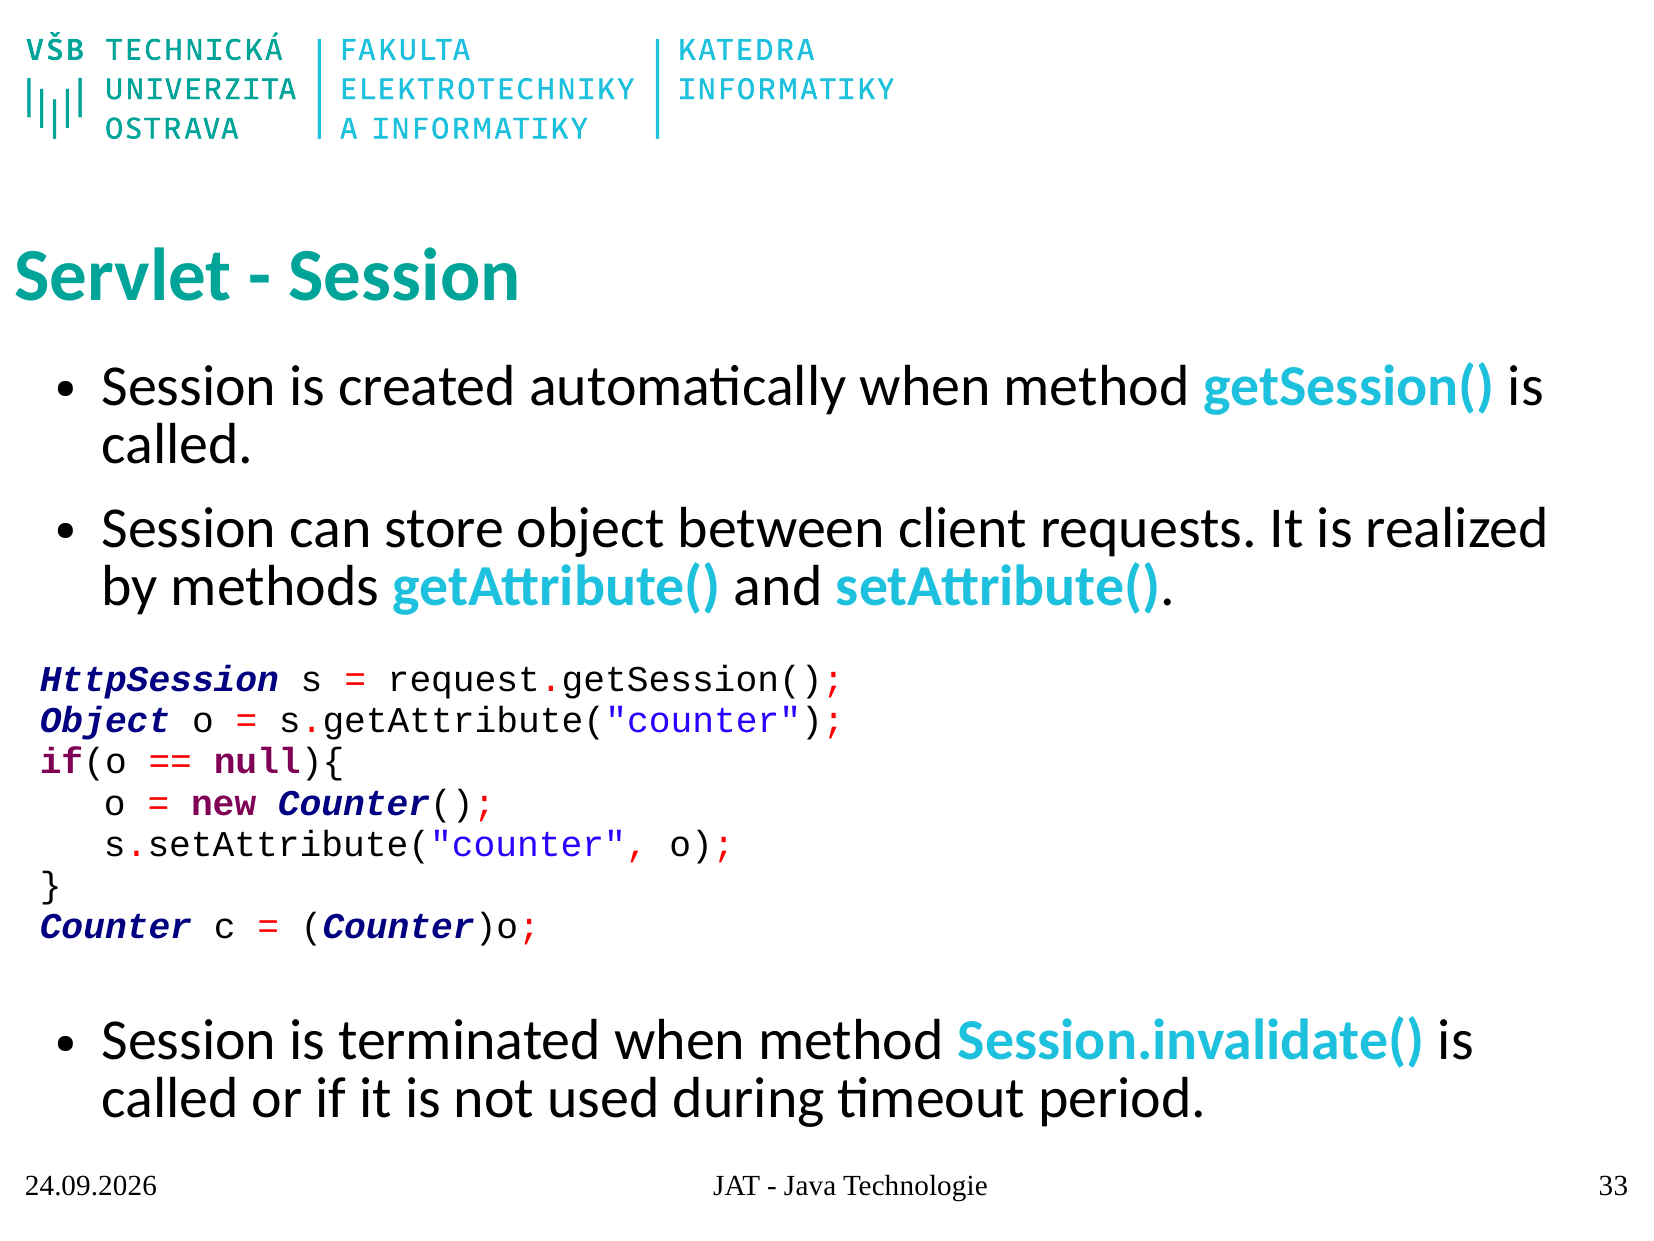

Servlet - Session
# Session is created automatically when method getSession() is called.
Session can store object between client requests. It is realized by methods getAttribute() and setAttribute().
HttpSession s = request.getSession();
Object o = s.getAttribute("counter");
if(o == null){
	o = new Counter();
	s.setAttribute("counter", o);
}
Counter c = (Counter)o;
Session is terminated when method Session.invalidate() is called or if it is not used during timeout period.
JAT - Java Technologie
33